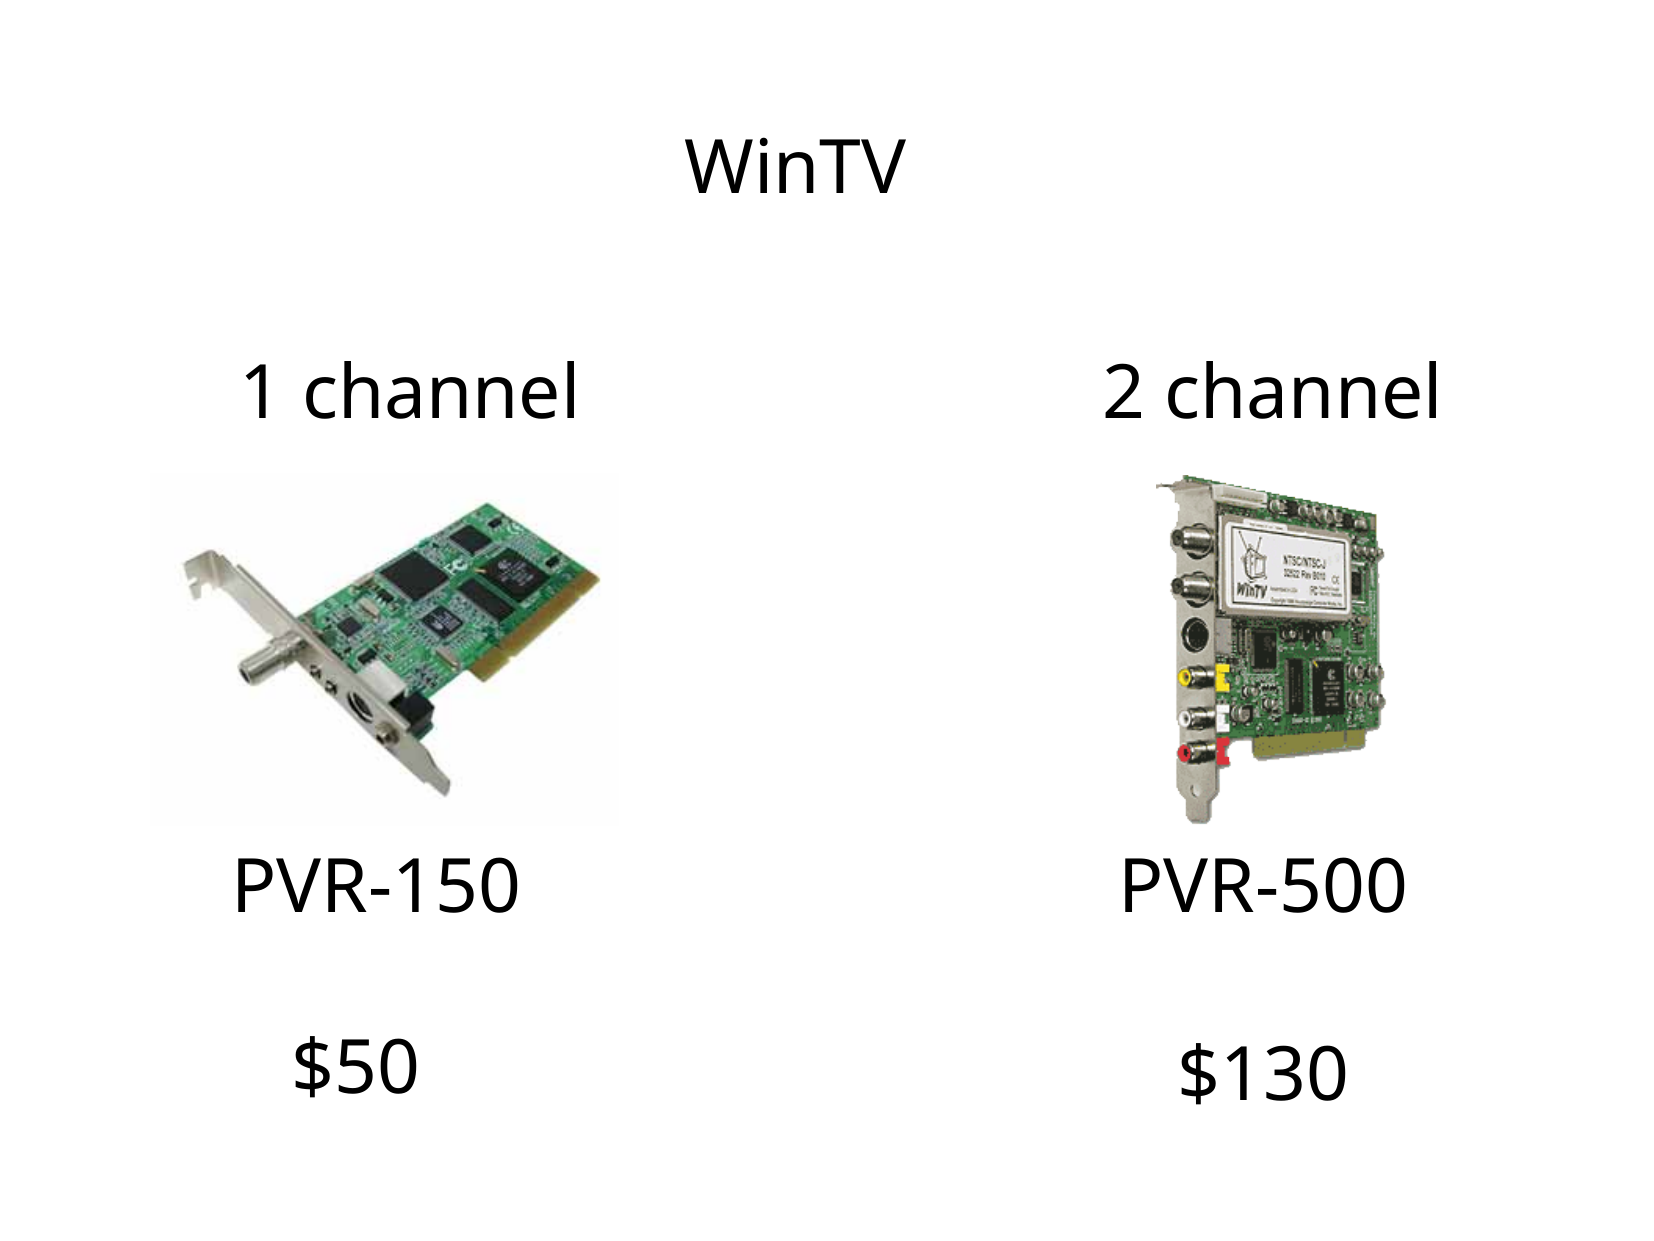

WinTV
1 channel
2 channel
PVR-150
PVR-500
$50
$130